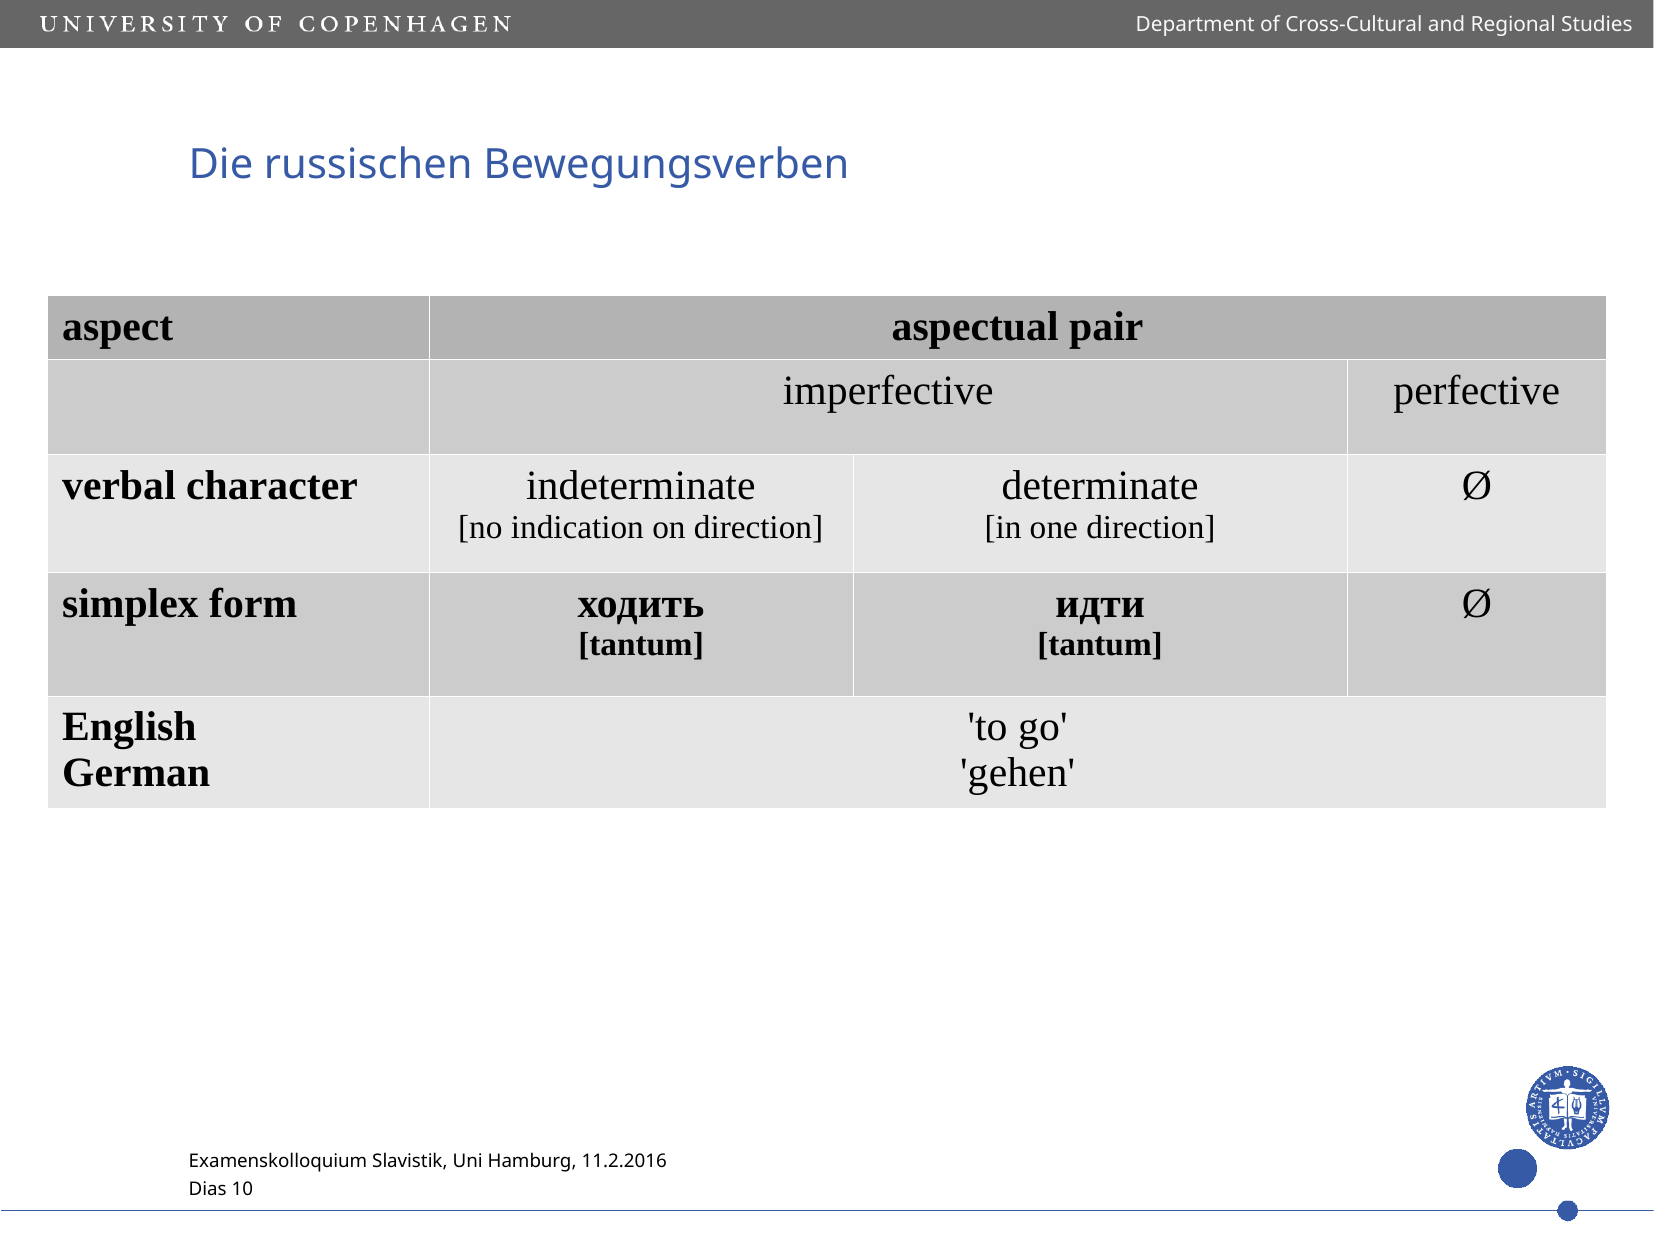

Department of Cross-Cultural and Regional Studies
# Die russischen Bewegungsverben
| aspect | aspectual pair | | |
| --- | --- | --- | --- |
| | imperfective | | perfective |
| verbal character | indeterminate [no indication on direction] | determinate [in one direction] | Ø |
| simplex form | ходить [tantum] | идти [tantum] | Ø |
| English German | 'to go' 'gehen' | | |
Examenskolloquium Slavistik, Uni Hamburg, 11.2.2016
Dias